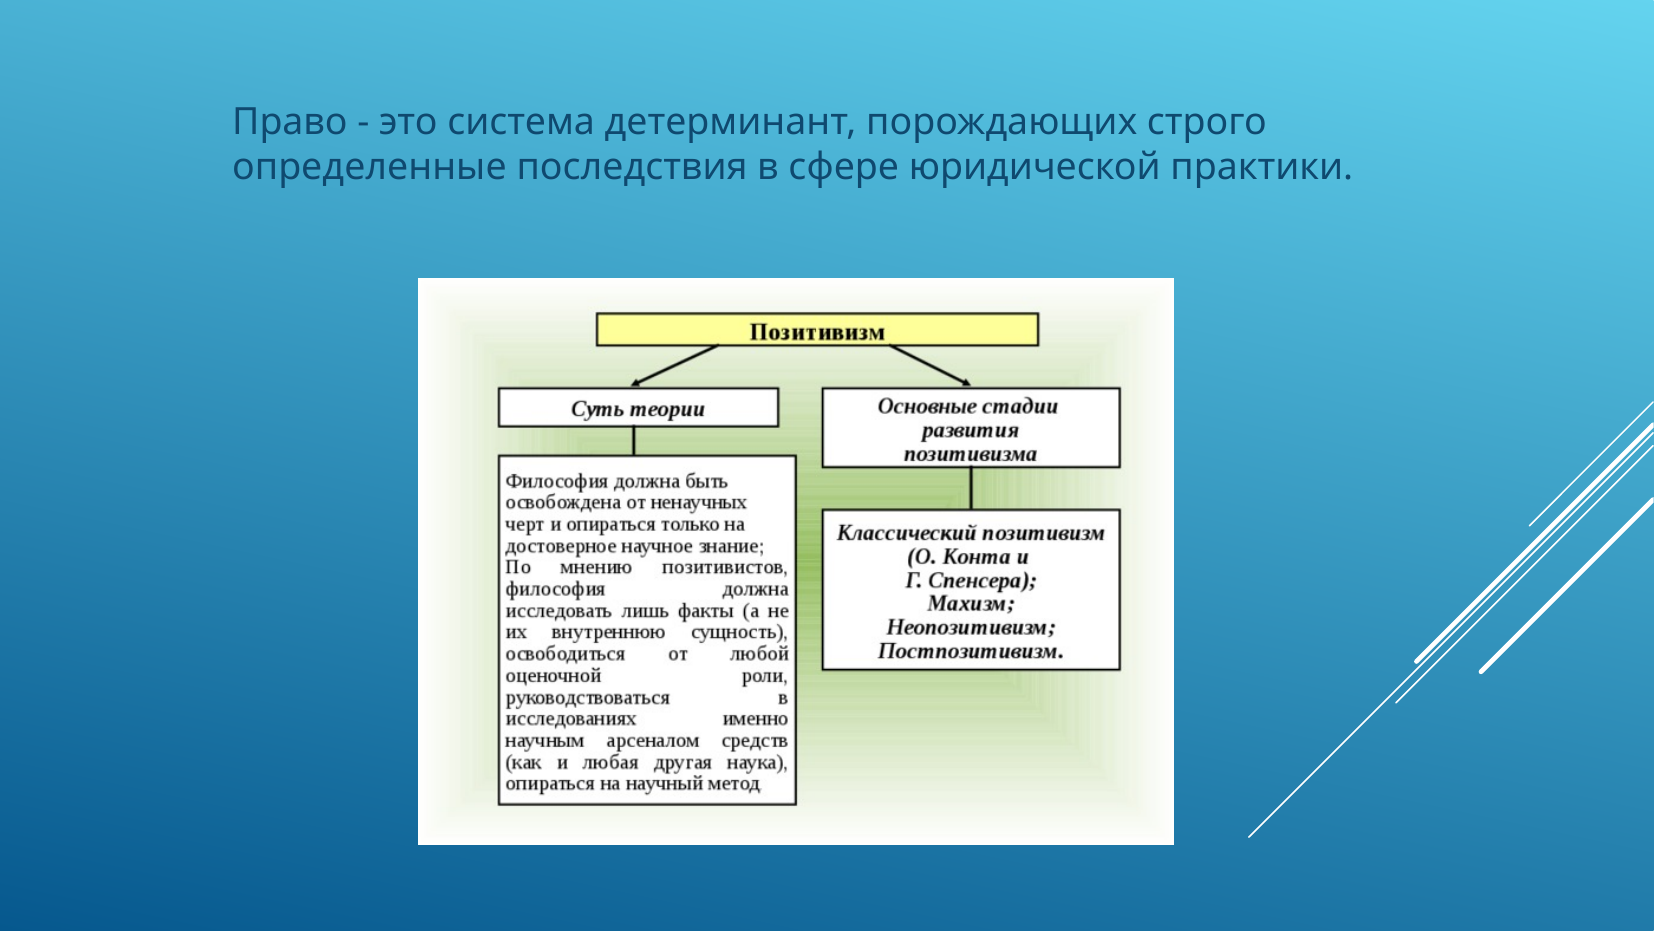

# Право - это система детерминант, порождающих строго определенные последствия в сфере юридической практики.